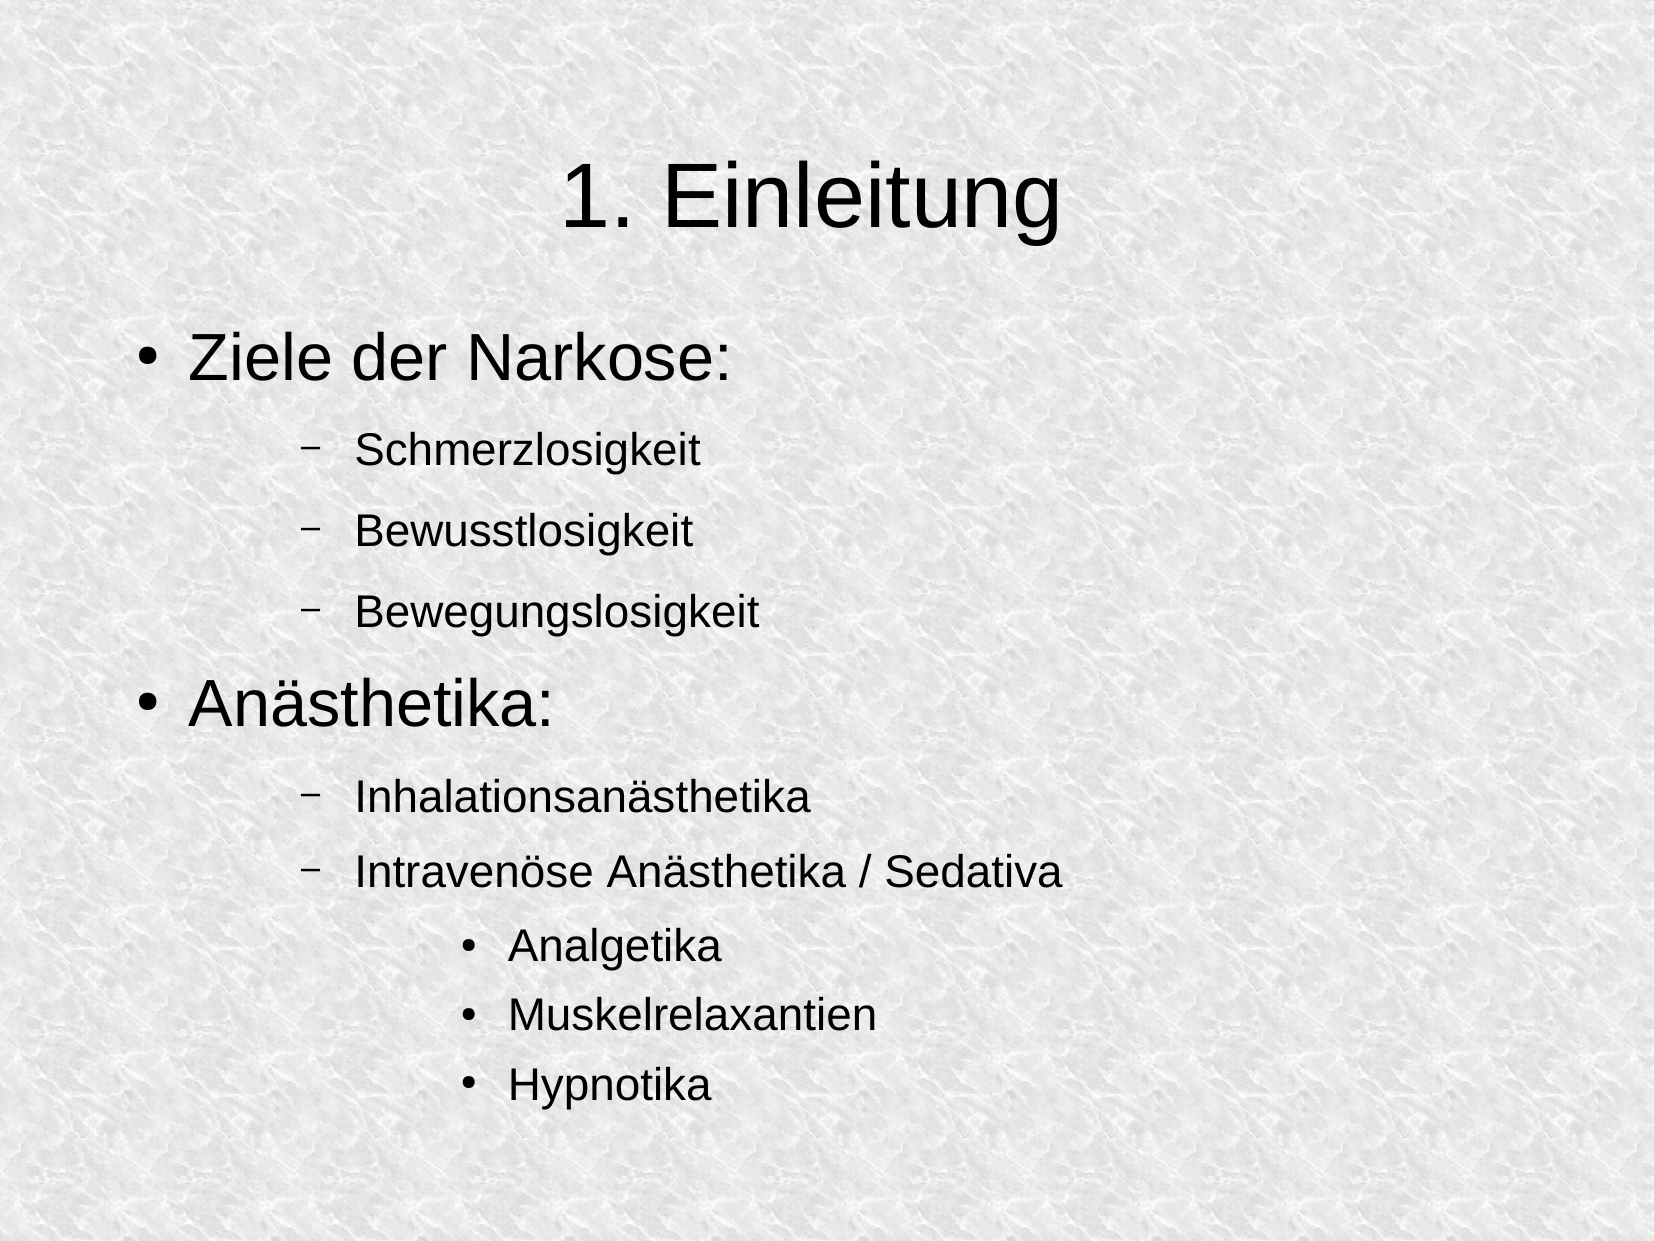

# 1. Einleitung
Ziele der Narkose:
Schmerzlosigkeit
Bewusstlosigkeit
Bewegungslosigkeit
Anästhetika:
Inhalationsanästhetika
Intravenöse Anästhetika / Sedativa
Analgetika
Muskelrelaxantien
Hypnotika